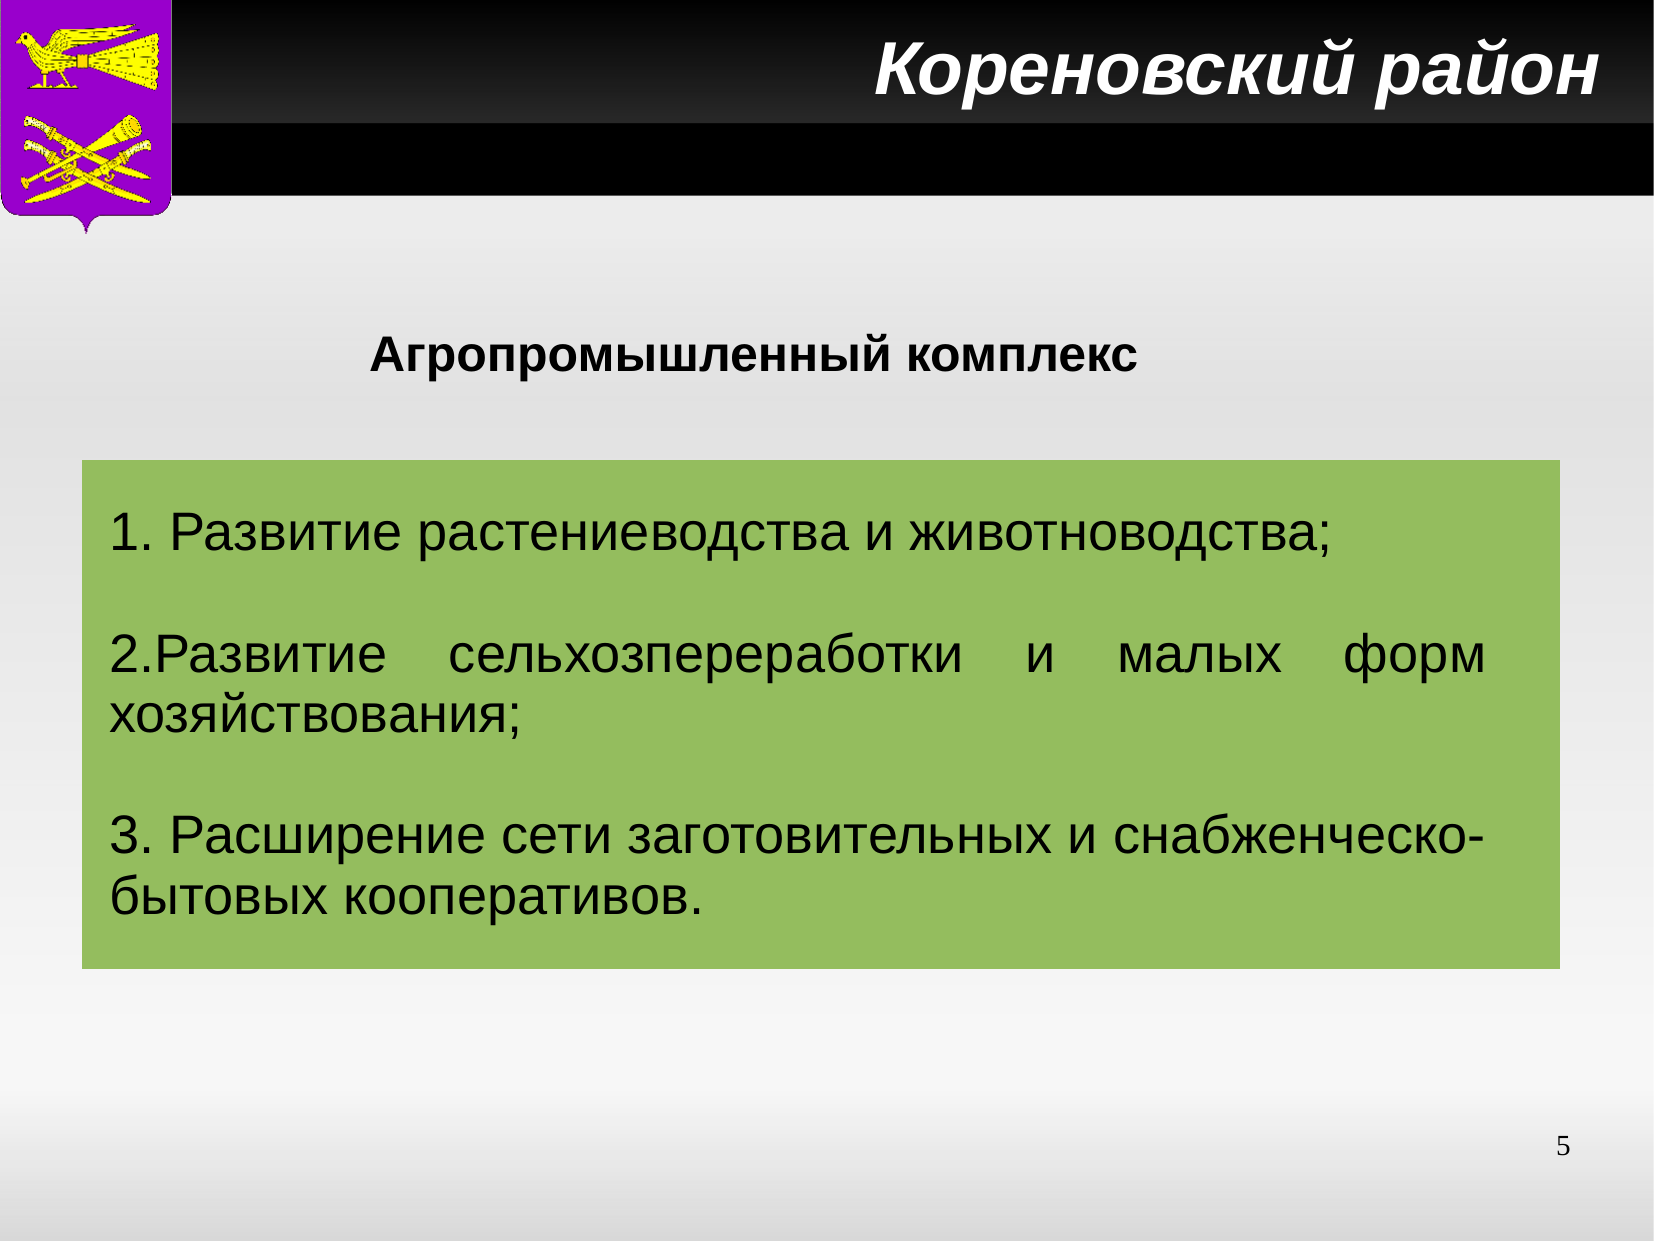

Кореновский район
Агропромышленный комплекс
1. Развитие растениеводства и животноводства;
2.Развитие сельхозпереработки и малых форм хозяйствования;
3. Расширение сети заготовительных и снабженческо-бытовых кооперативов.
5